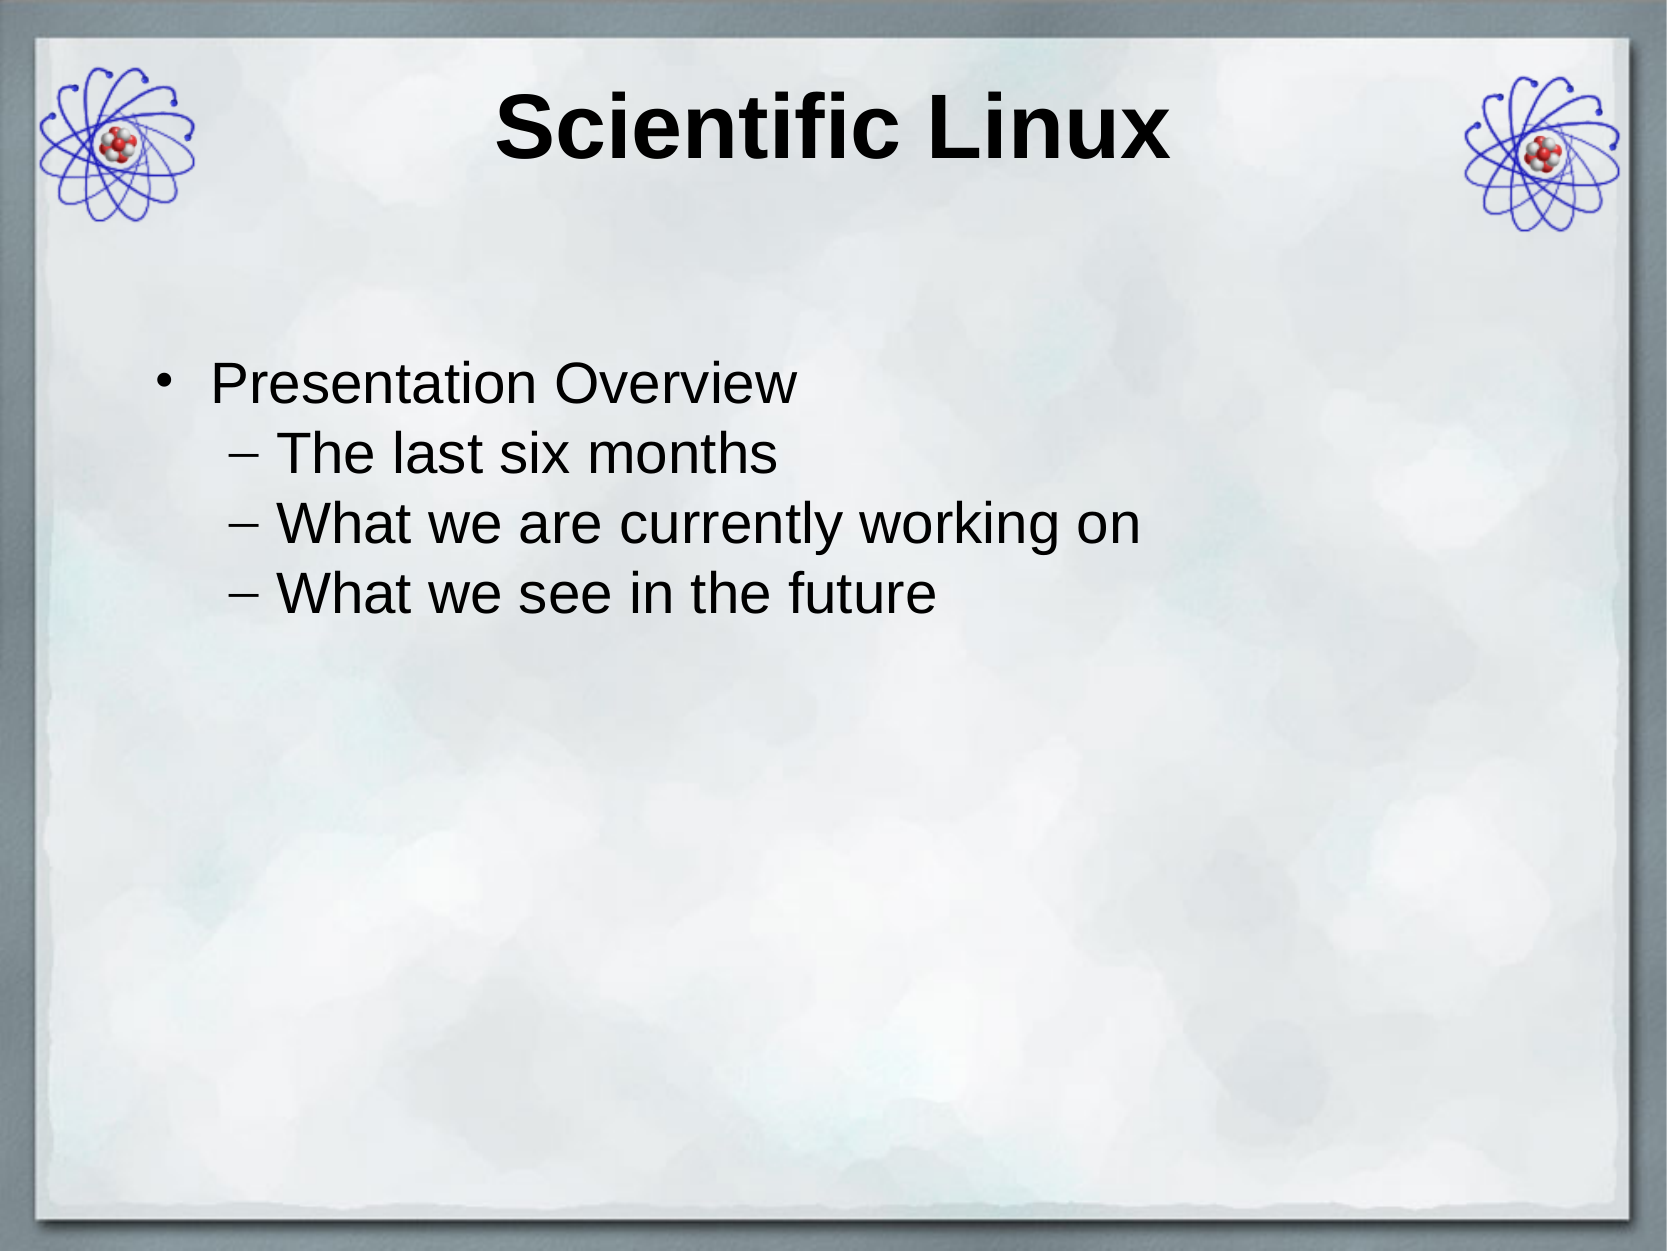

# Scientific Linux
Presentation Overview
The last six months
What we are currently working on
What we see in the future